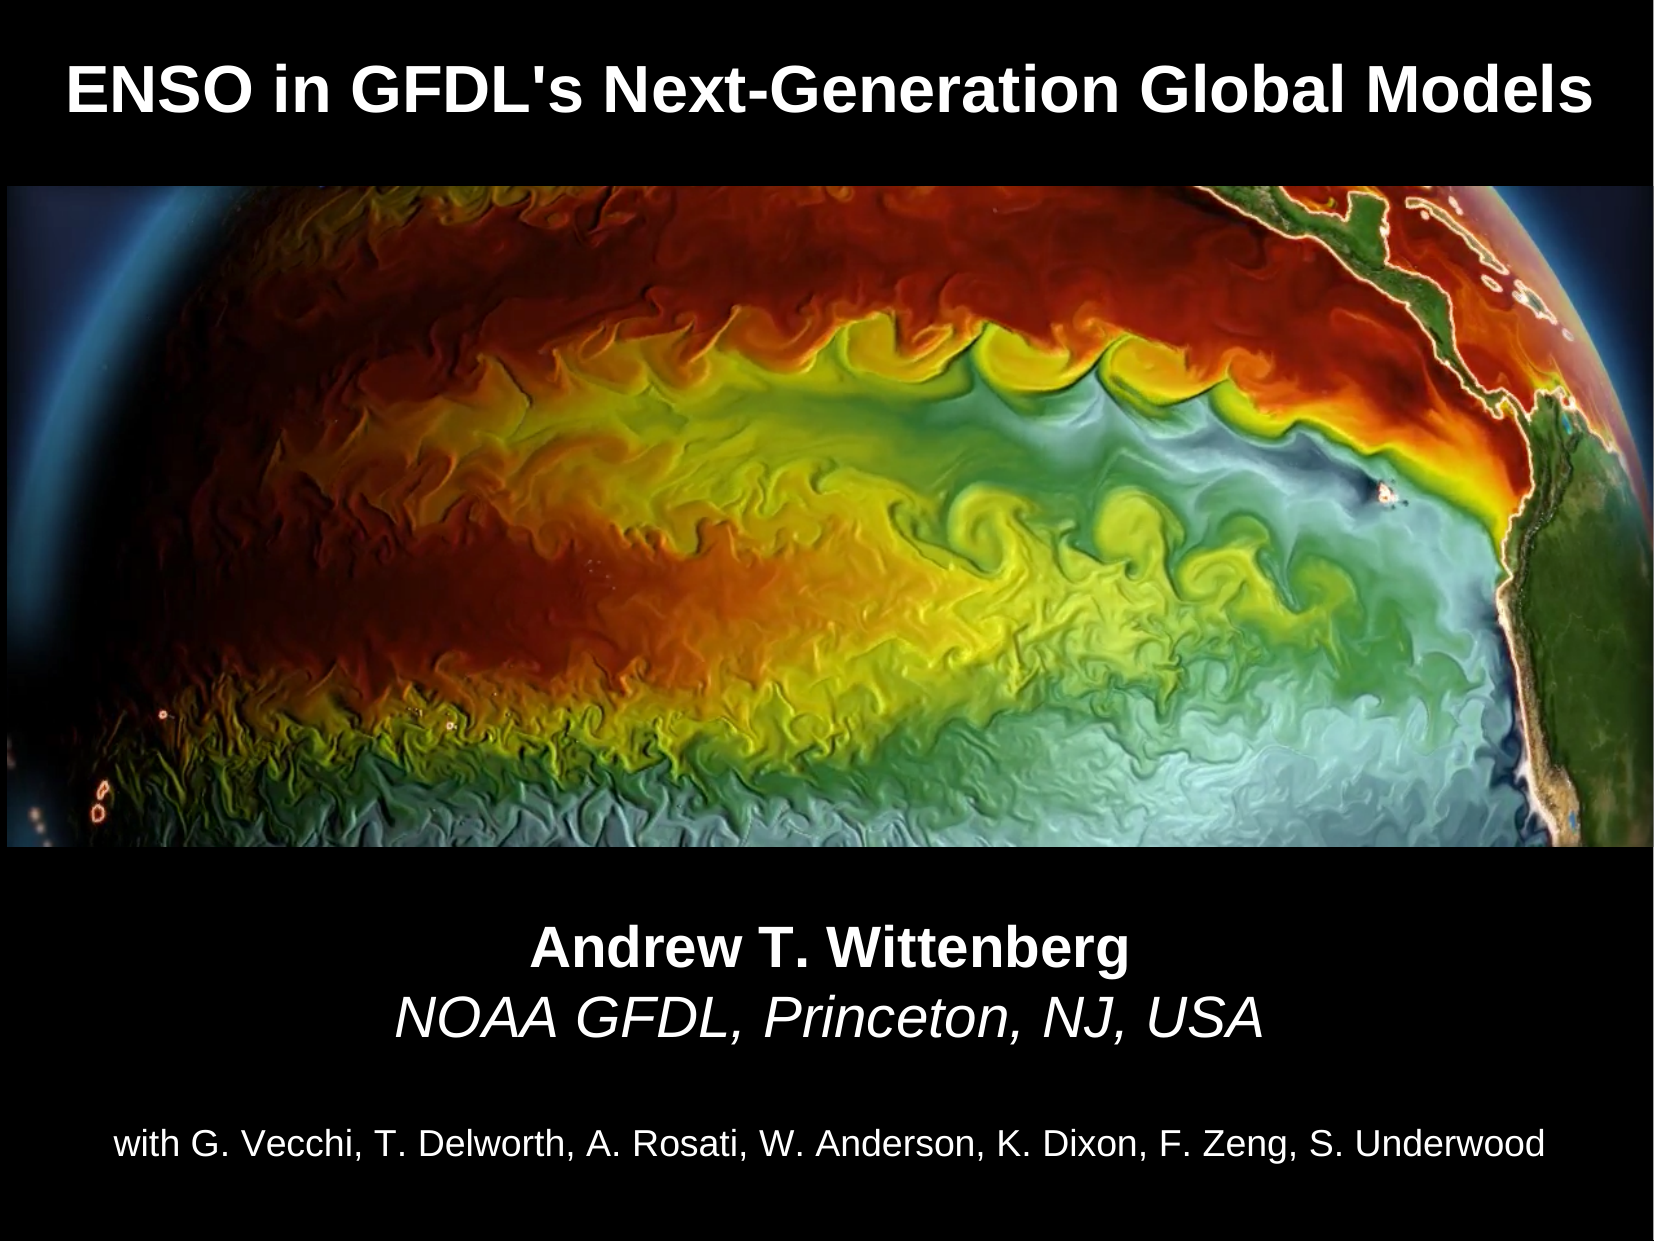

ENSO in GFDL's Next-Generation Global Models
Andrew T. Wittenberg
NOAA GFDL, Princeton, NJ, USA
with G. Vecchi, T. Delworth, A. Rosati, W. Anderson, K. Dixon, F. Zeng, S. Underwood